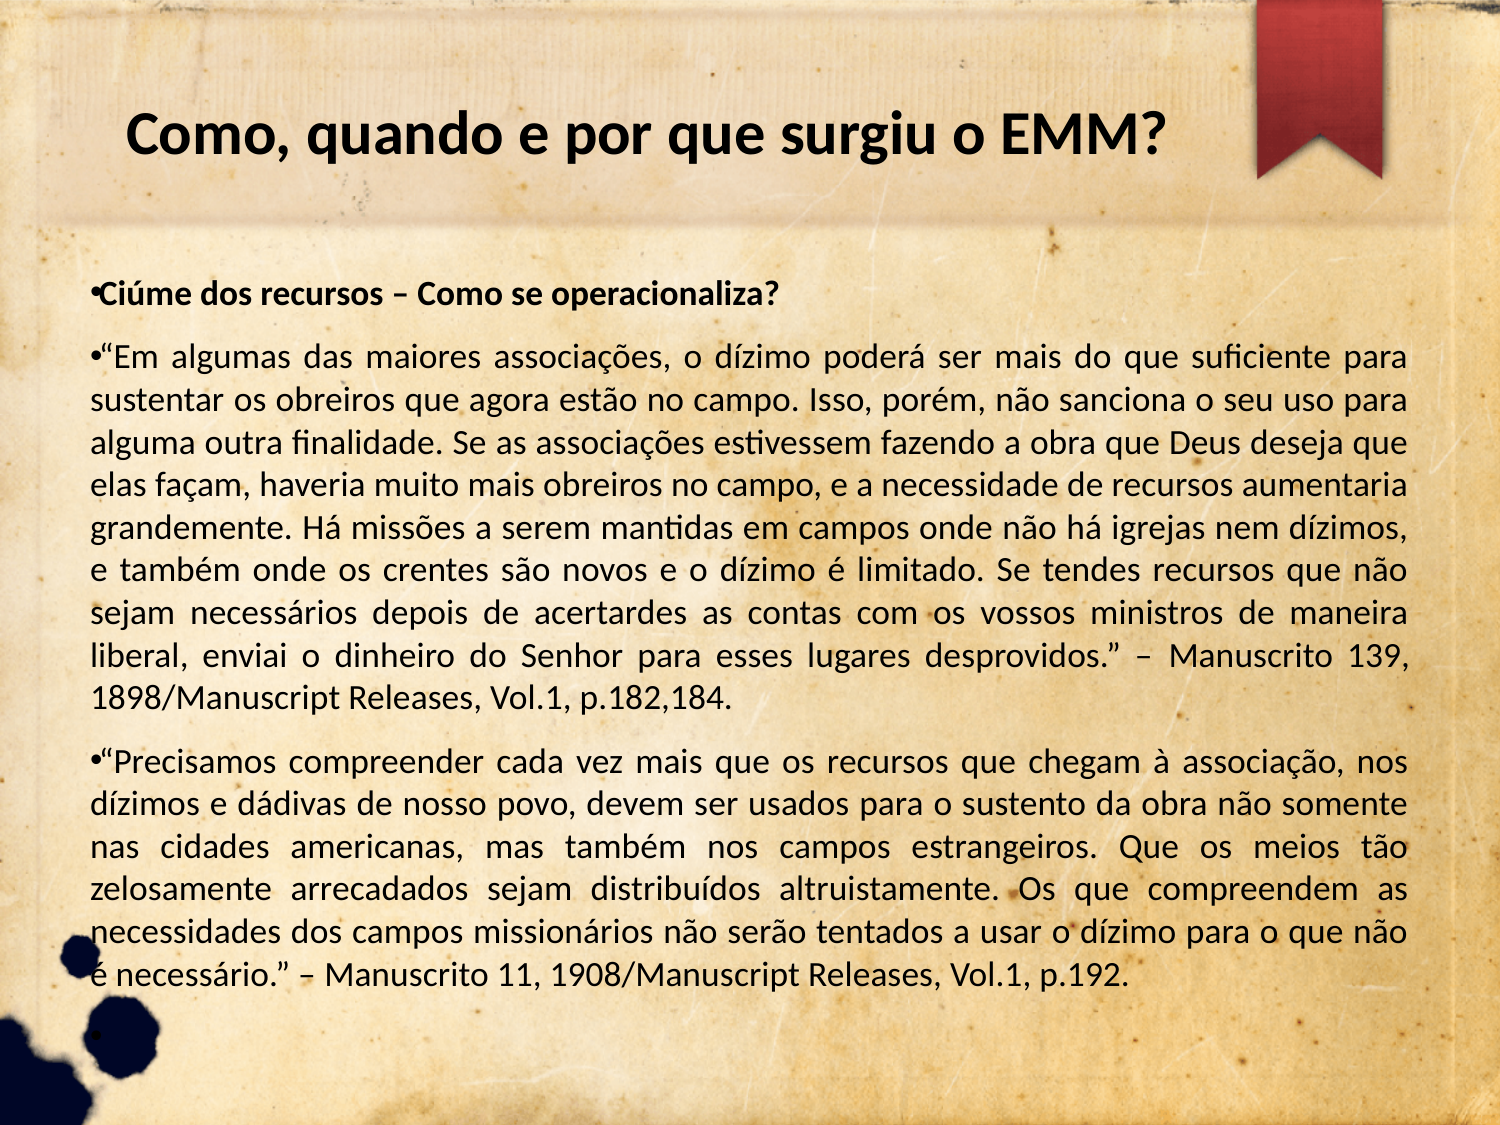

# Como, quando e por que surgiu o EMM?
Ciúme dos recursos – Como se operacionaliza?
“Em algumas das maiores associações, o dízimo poderá ser mais do que suficiente para sustentar os obreiros que agora estão no campo. Isso, porém, não sanciona o seu uso para alguma outra finalidade. Se as associações estivessem fazendo a obra que Deus deseja que elas façam, haveria muito mais obreiros no campo, e a necessidade de recursos aumentaria grandemente. Há missões a serem mantidas em campos onde não há igrejas nem dízimos, e também onde os crentes são novos e o dízimo é limitado. Se tendes recursos que não sejam necessários depois de acertardes as contas com os vossos ministros de maneira liberal, enviai o dinheiro do Senhor para esses lugares desprovidos.” – Manuscrito 139, 1898/Manuscript Releases, Vol.1, p.182,184.
“Precisamos compreender cada vez mais que os recursos que chegam à associação, nos dízimos e dádivas de nosso povo, devem ser usados para o sustento da obra não somente nas cidades americanas, mas também nos campos estrangeiros. Que os meios tão zelosamente arrecadados sejam distribuídos altruistamente. Os que compreendem as necessidades dos campos missionários não serão tentados a usar o dízimo para o que não é necessário.” – Manuscrito 11, 1908/Manuscript Releases, Vol.1, p.192.